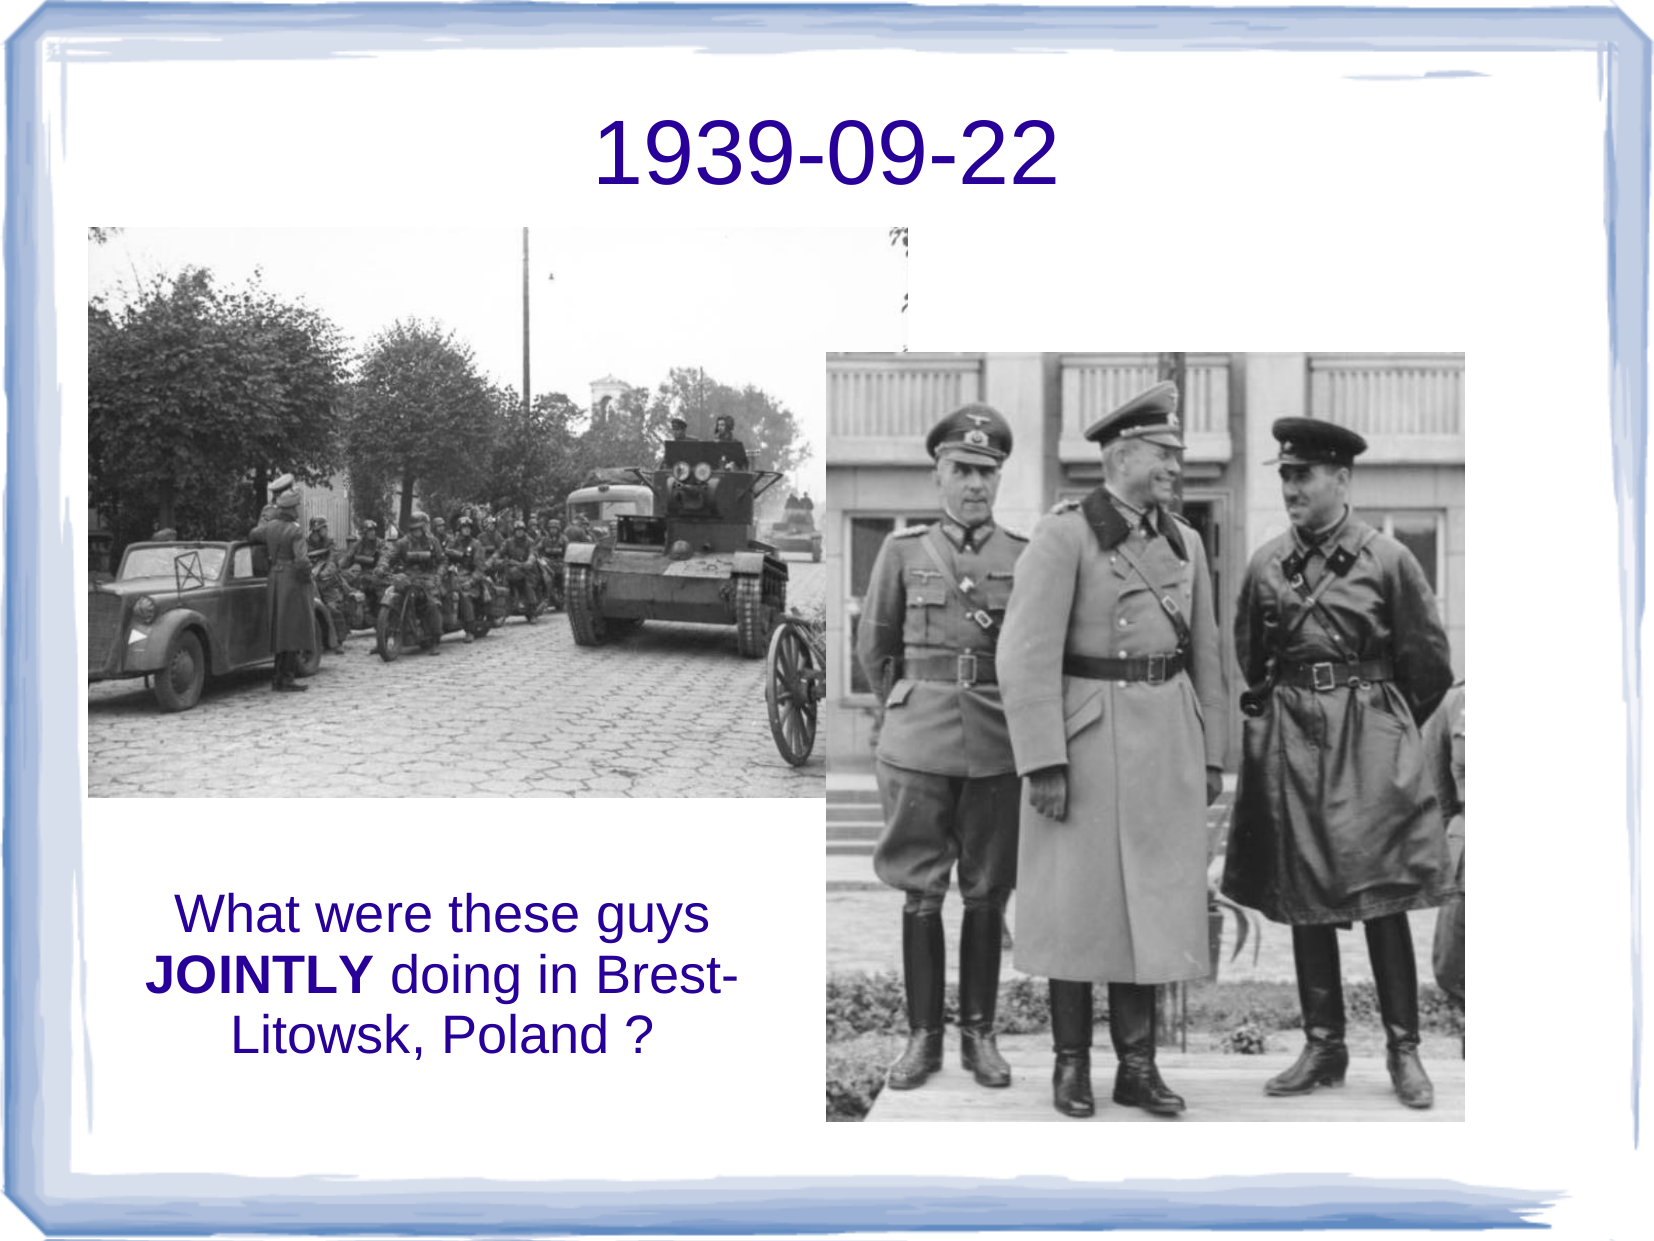

# 1939-09-22
What were these guys JOINTLY doing in Brest-Litowsk, Poland ?